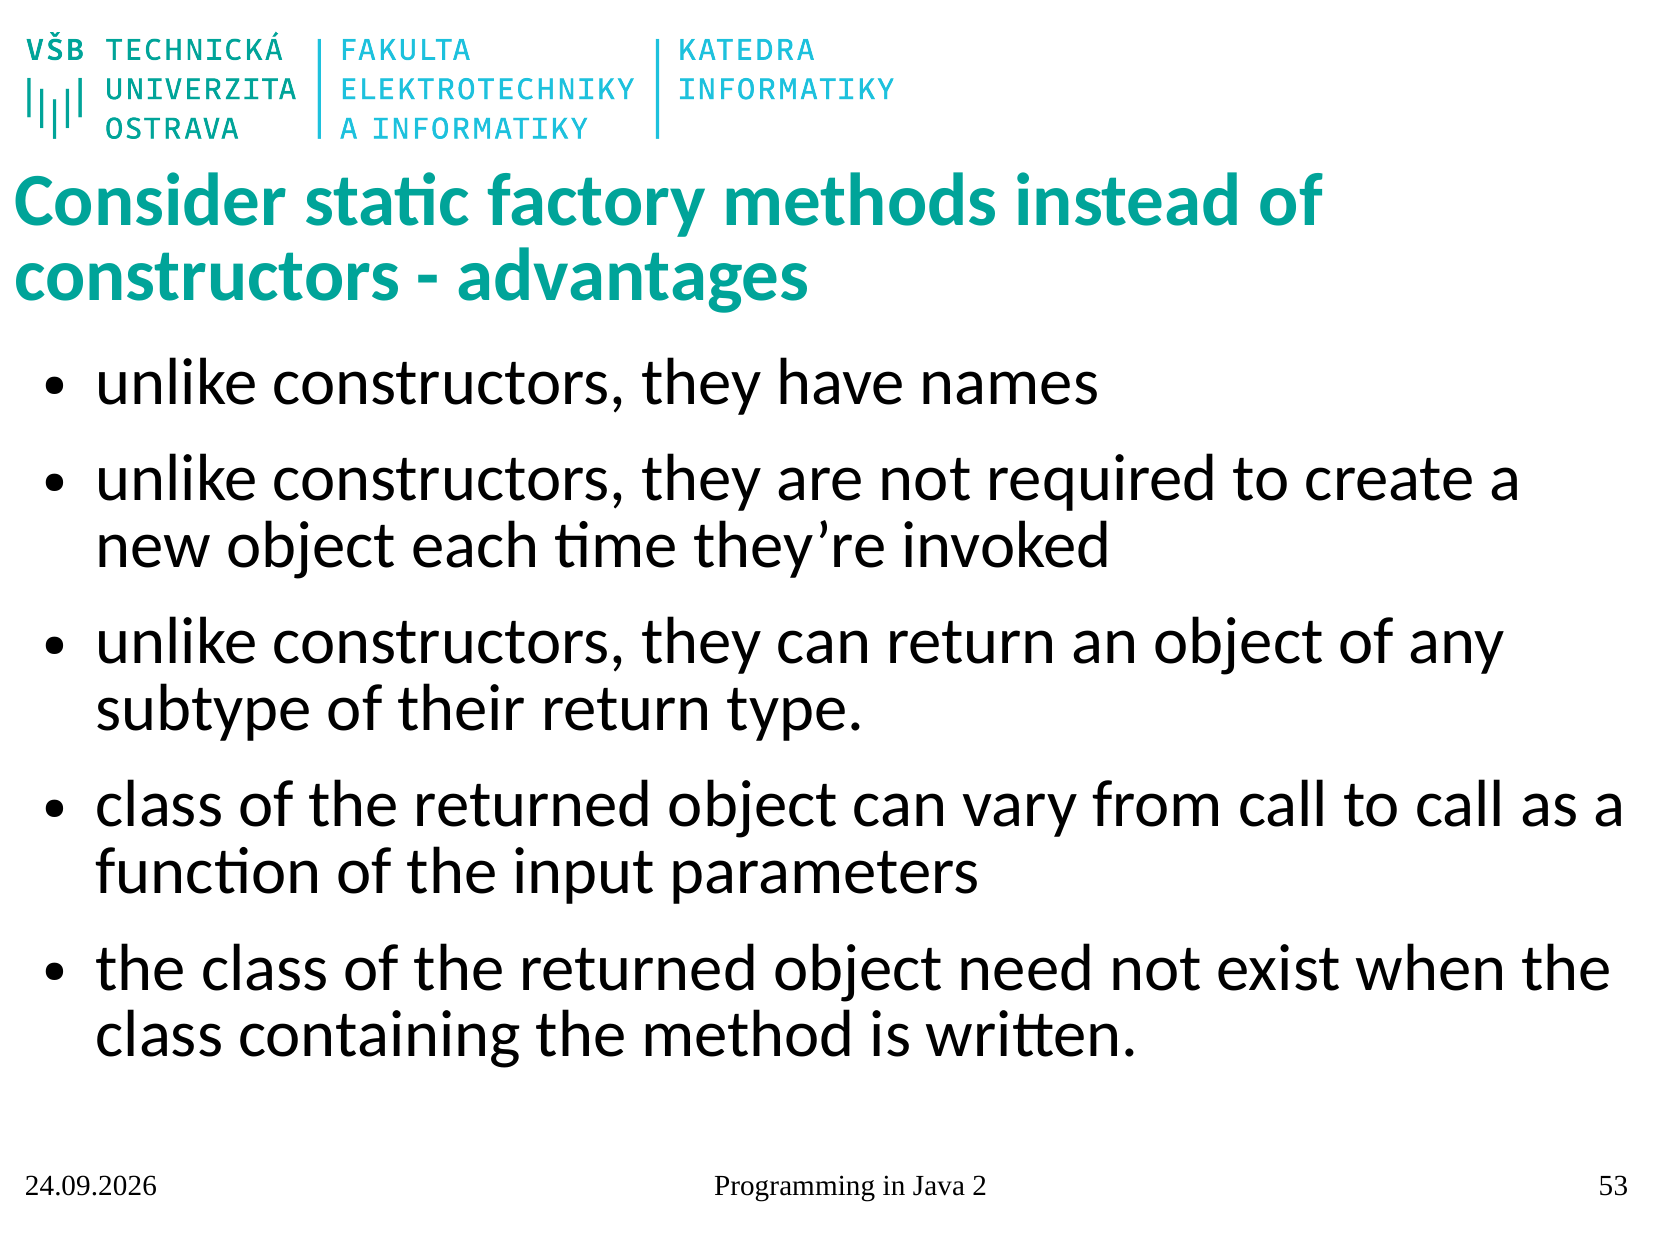

# Consider static factory methods instead of constructors - advantages
unlike constructors, they have names
unlike constructors, they are not required to create a new object each time they’re invoked
unlike constructors, they can return an object of any subtype of their return type.
class of the returned object can vary from call to call as a function of the input parameters
the class of the returned object need not exist when the class containing the method is written.
Programming in Java 2
53